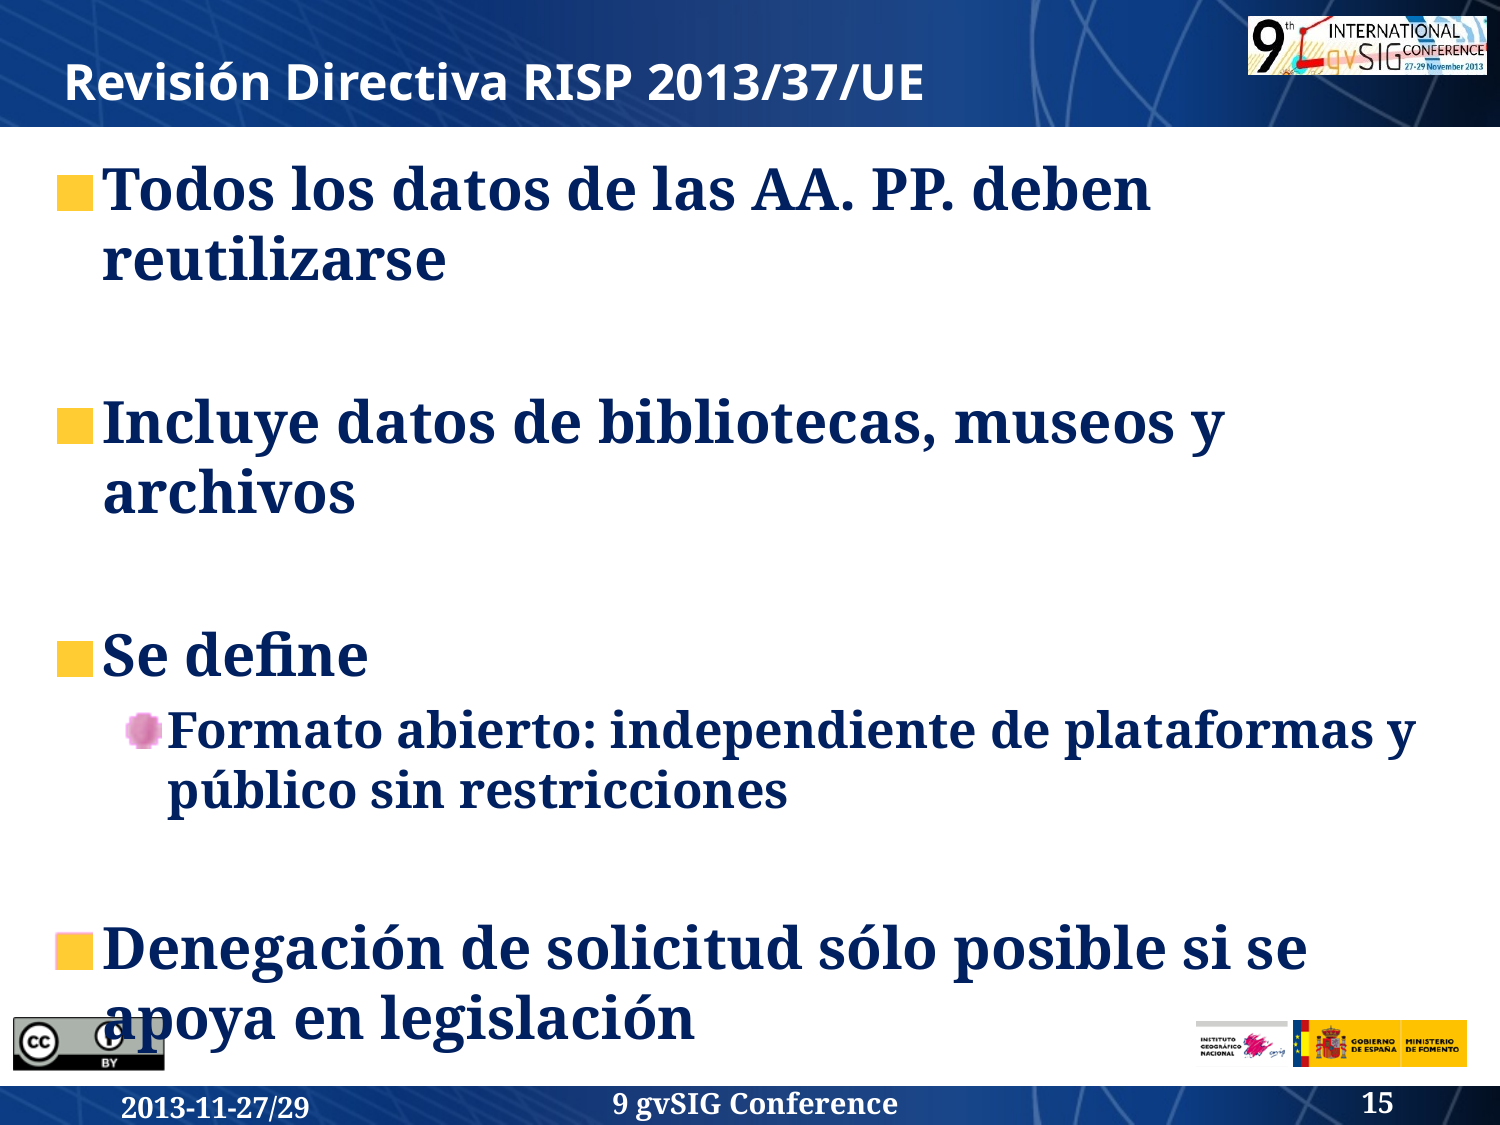

# Revisión Directiva RISP 2013/37/UE
Todos los datos de las AA. PP. deben reutilizarse
Incluye datos de bibliotecas, museos y archivos
Se define
Formato abierto: independiente de plataformas y público sin restricciones
Denegación de solicitud sólo posible si se apoya en legislación